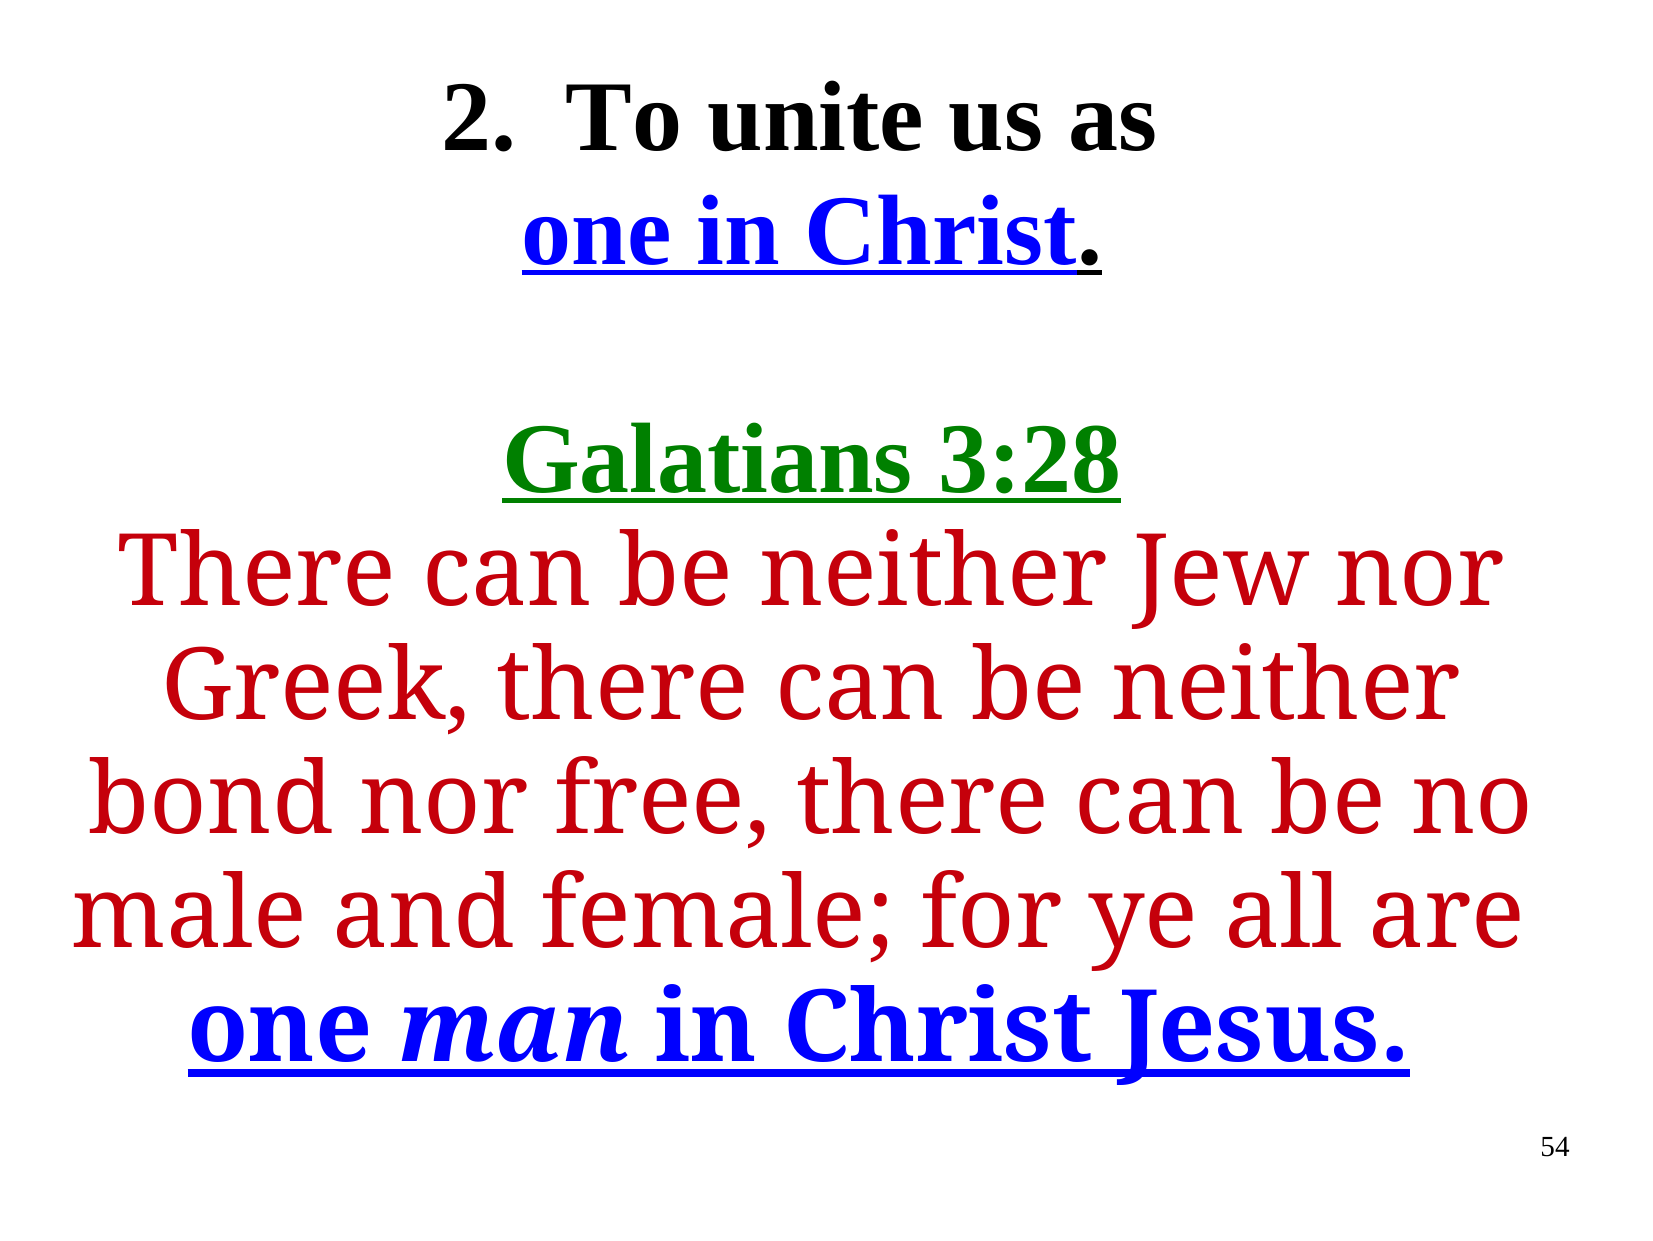

2. To unite us as
one in Christ.
Galatians 3:28
There can be neither Jew nor Greek, there can be neither bond nor free, there can be no male and female; for ye all are
one man in Christ Jesus.
54